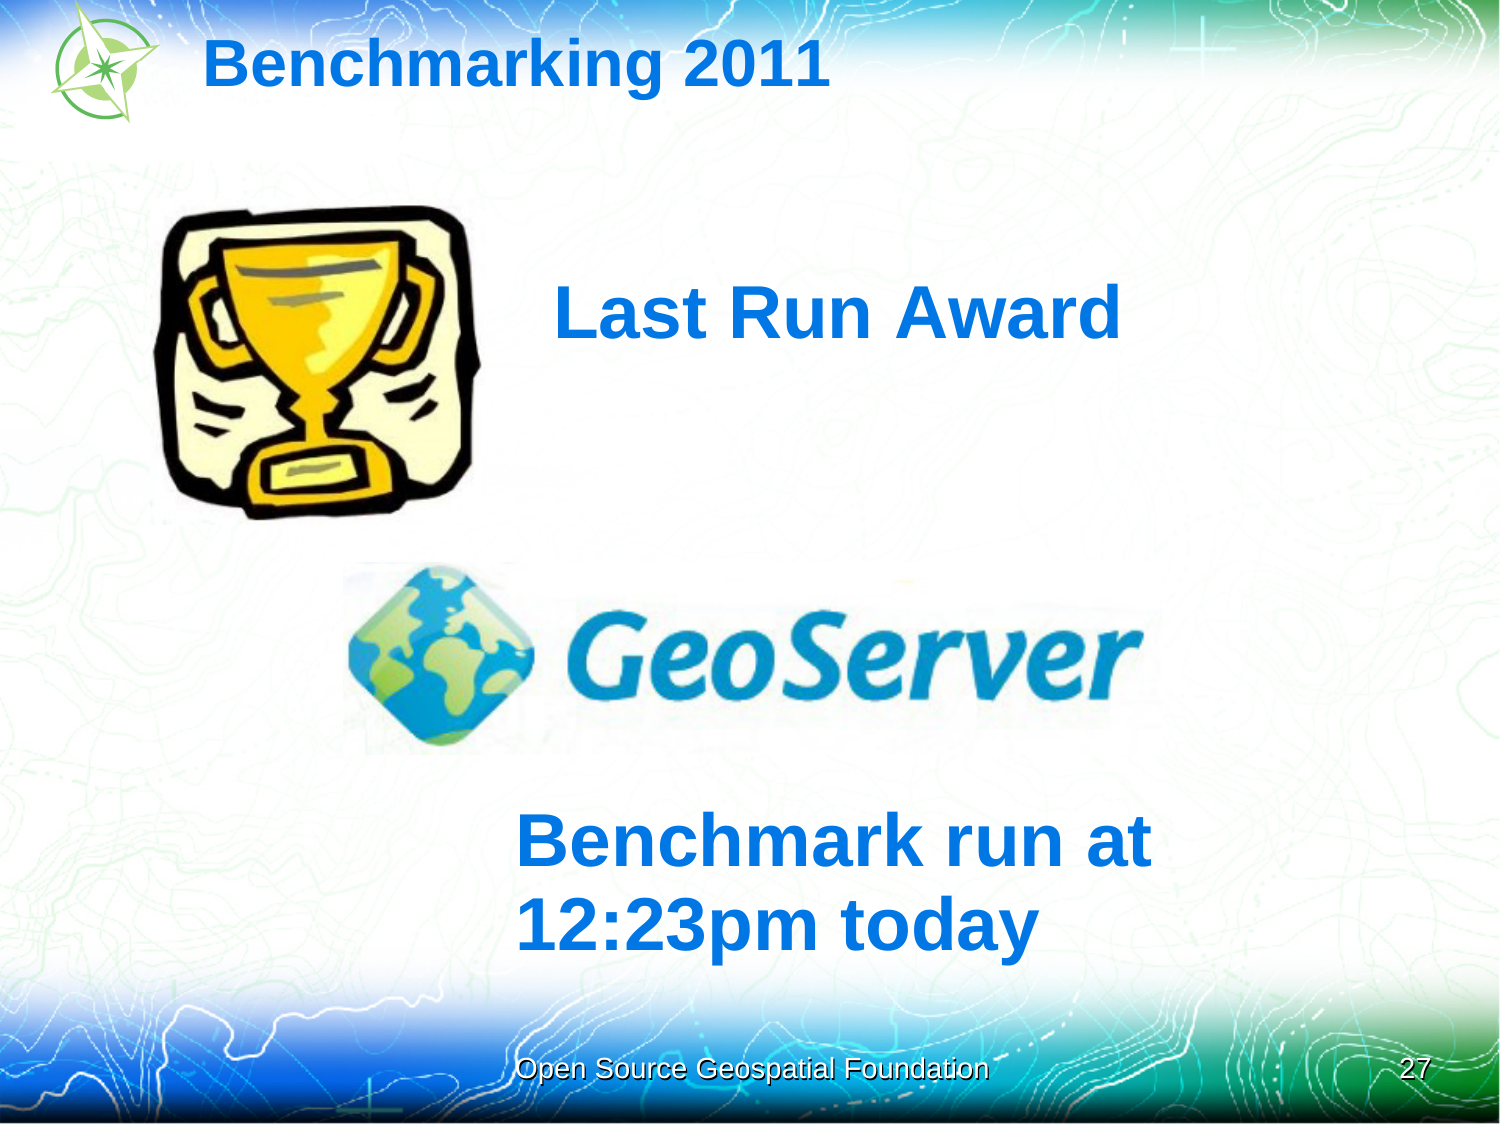

Benchmarking 2011
# Last Run Award
Benchmark run at 12:23pm today
Open Source Geospatial Foundation